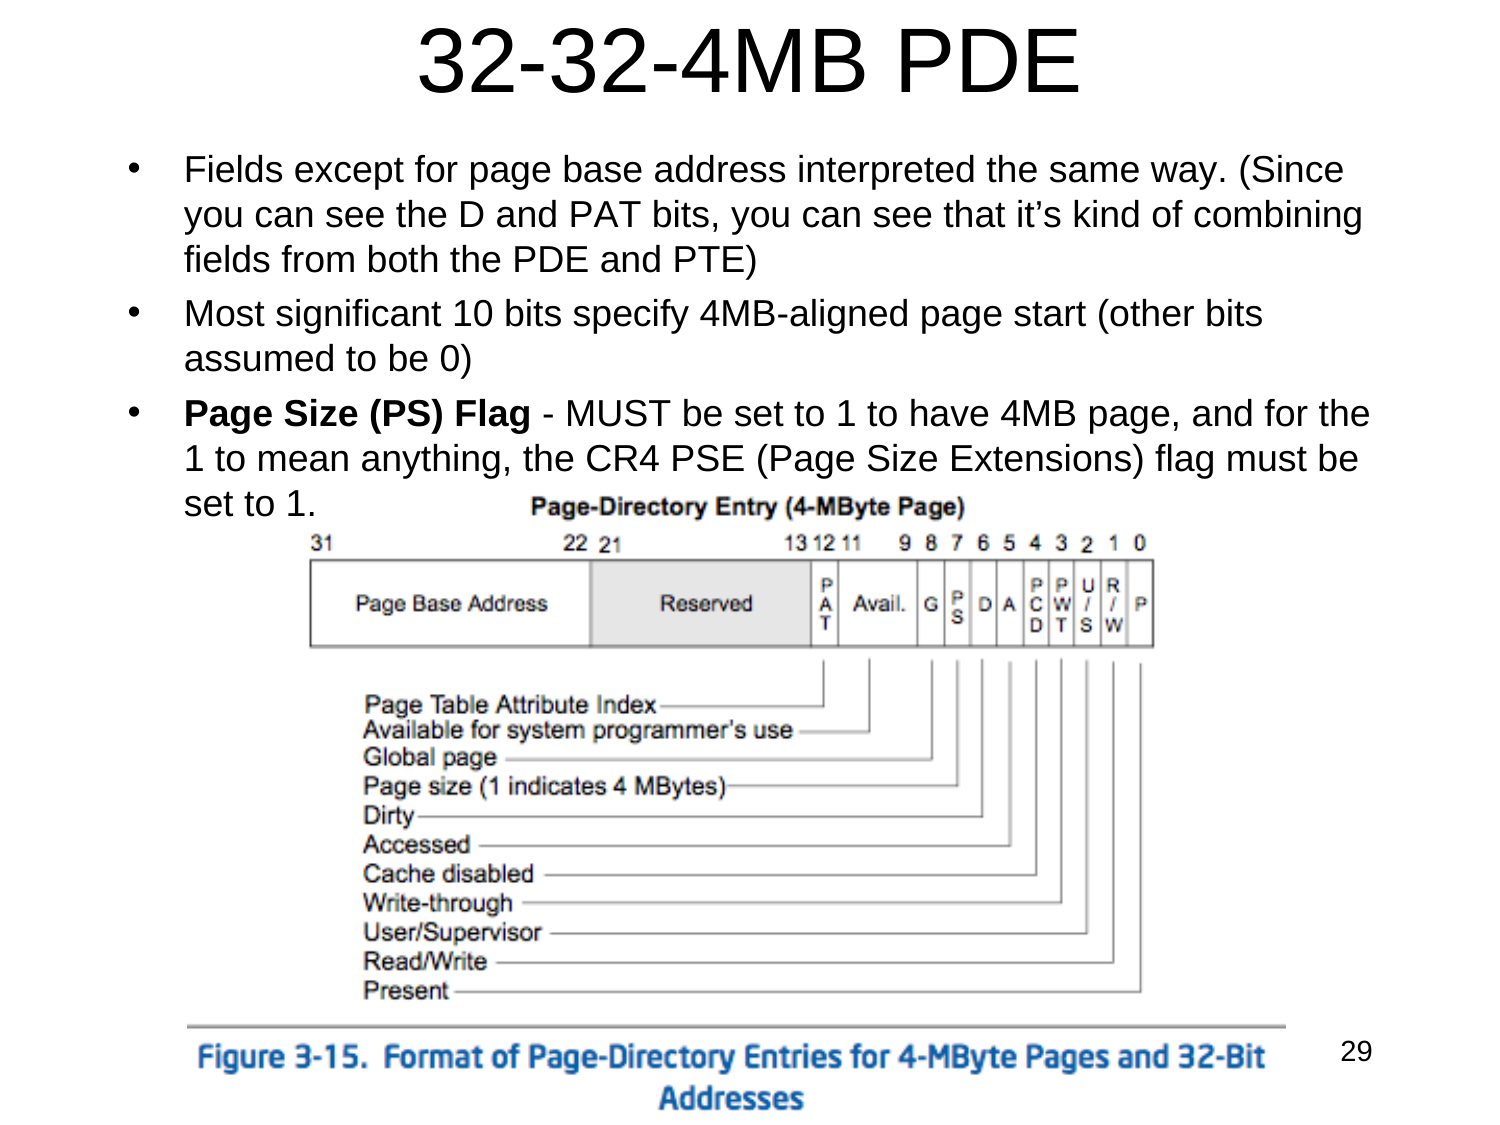

# 32-32-4MB PDE
Fields except for page base address interpreted the same way. (Since you can see the D and PAT bits, you can see that it’s kind of combining fields from both the PDE and PTE)
Most significant 10 bits specify 4MB-aligned page start (other bits assumed to be 0)
Page Size (PS) Flag - MUST be set to 1 to have 4MB page, and for the 1 to mean anything, the CR4 PSE (Page Size Extensions) flag must be set to 1.